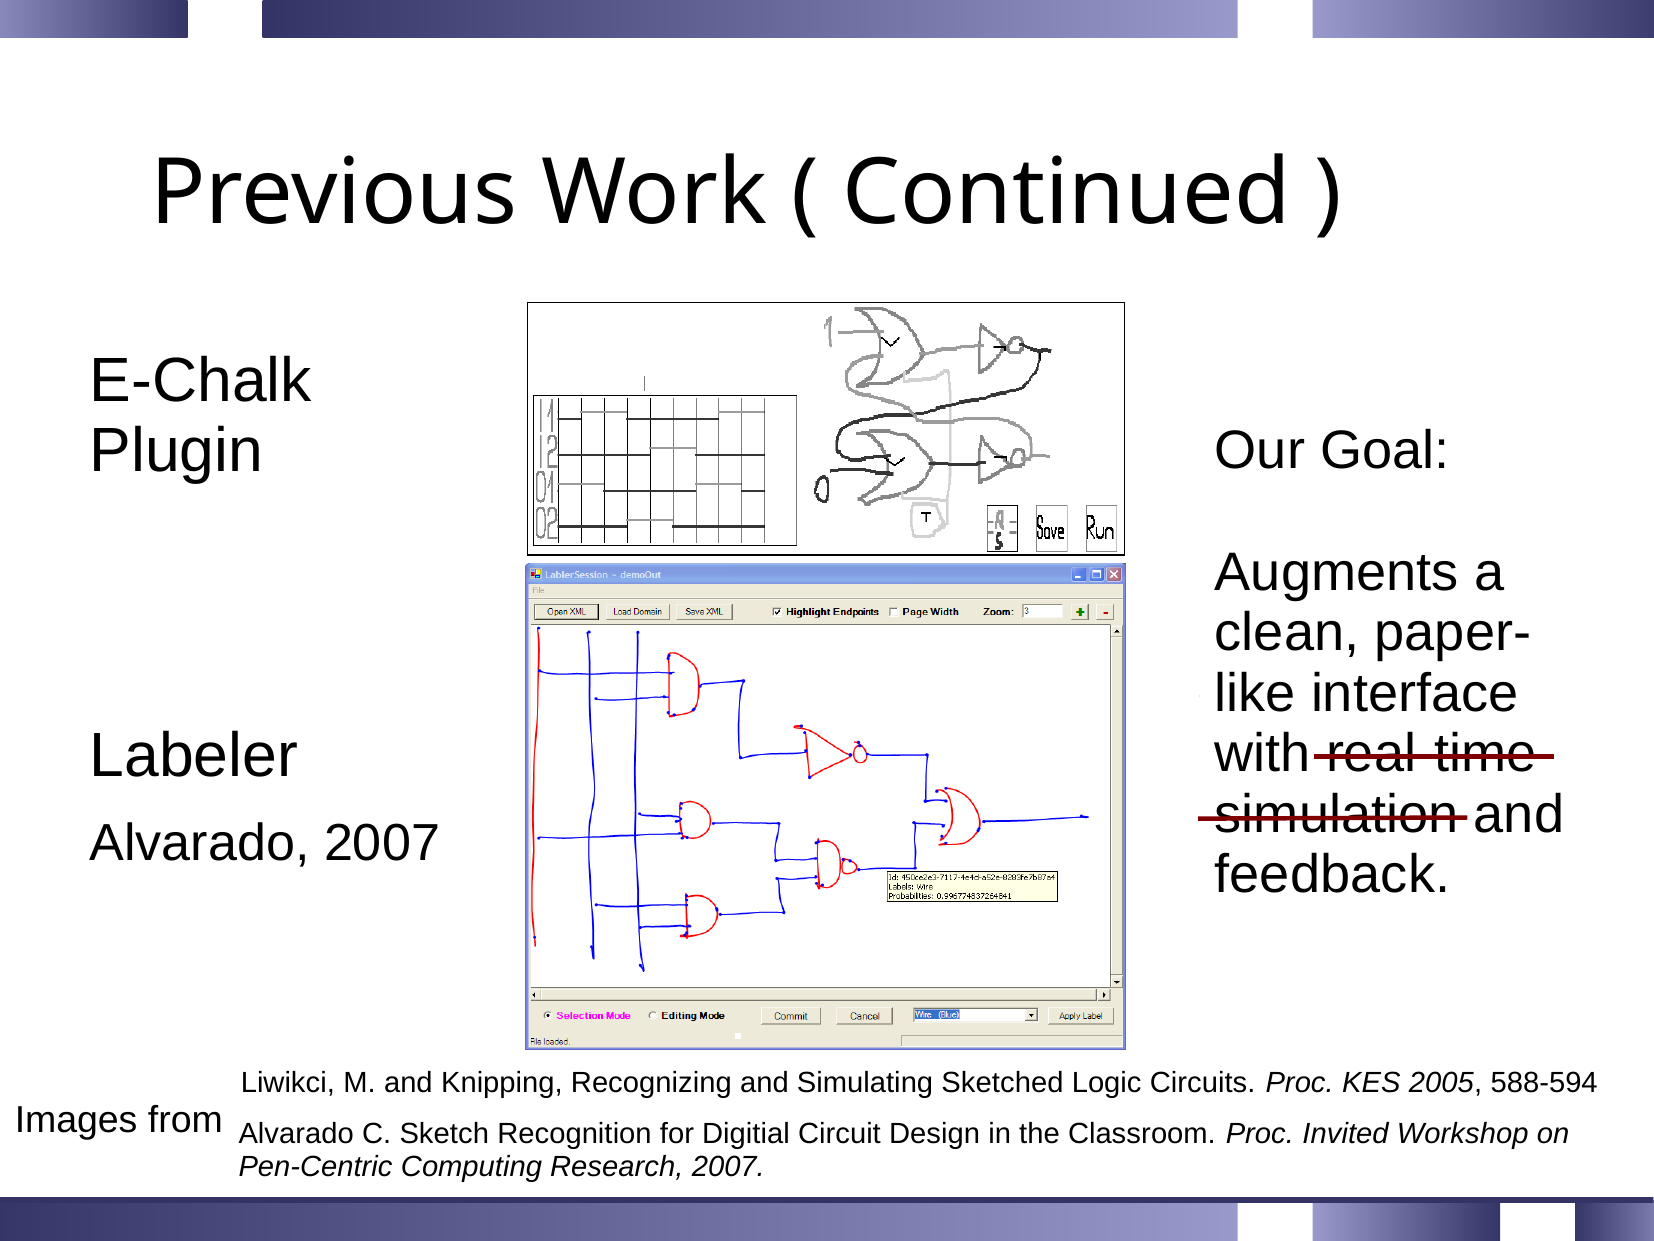

# Previous Work ( Continued )
E-Chalk Plugin
Our Goal:
Augments a clean, paper-like interface with real-time simulation and feedback.
Liwikci, M. and Knipping, Recognizing and Simulating Sketched Logic Circuits. Proc. KES 2005, 588-594
Images from
Our Goal:
Augments a clean, paper-like interface with real-time simulation and feedback.
Labeler
Alvarado, 2007
Alvarado C. Sketch Recognition for Digitial Circuit Design in the Classroom. Proc. Invited Workshop on Pen-Centric Computing Research, 2007.